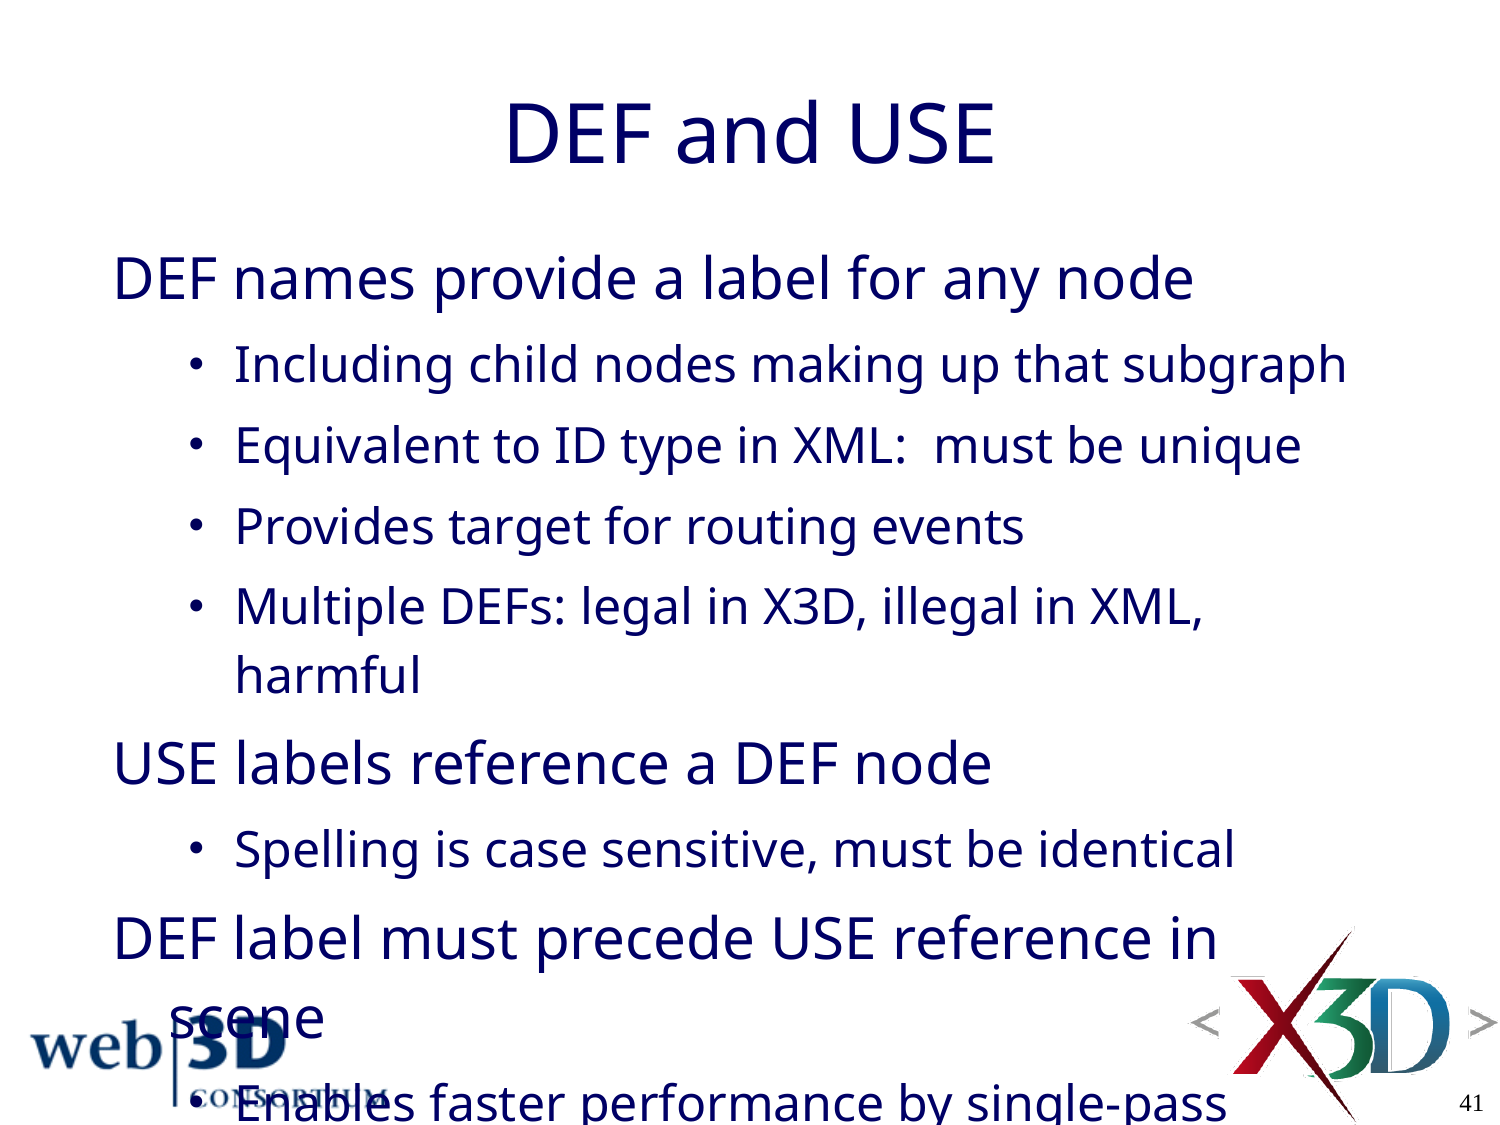

# DEF and USE
DEF names provide a label for any node
Including child nodes making up that subgraph
Equivalent to ID type in XML: must be unique
Provides target for routing events
Multiple DEFs: legal in X3D, illegal in XML, harmful
USE labels reference a DEF node
Spelling is case sensitive, must be identical
DEF label must precede USE reference in scene
Enables faster performance by single-pass loading
Not detected by XML validation but still required